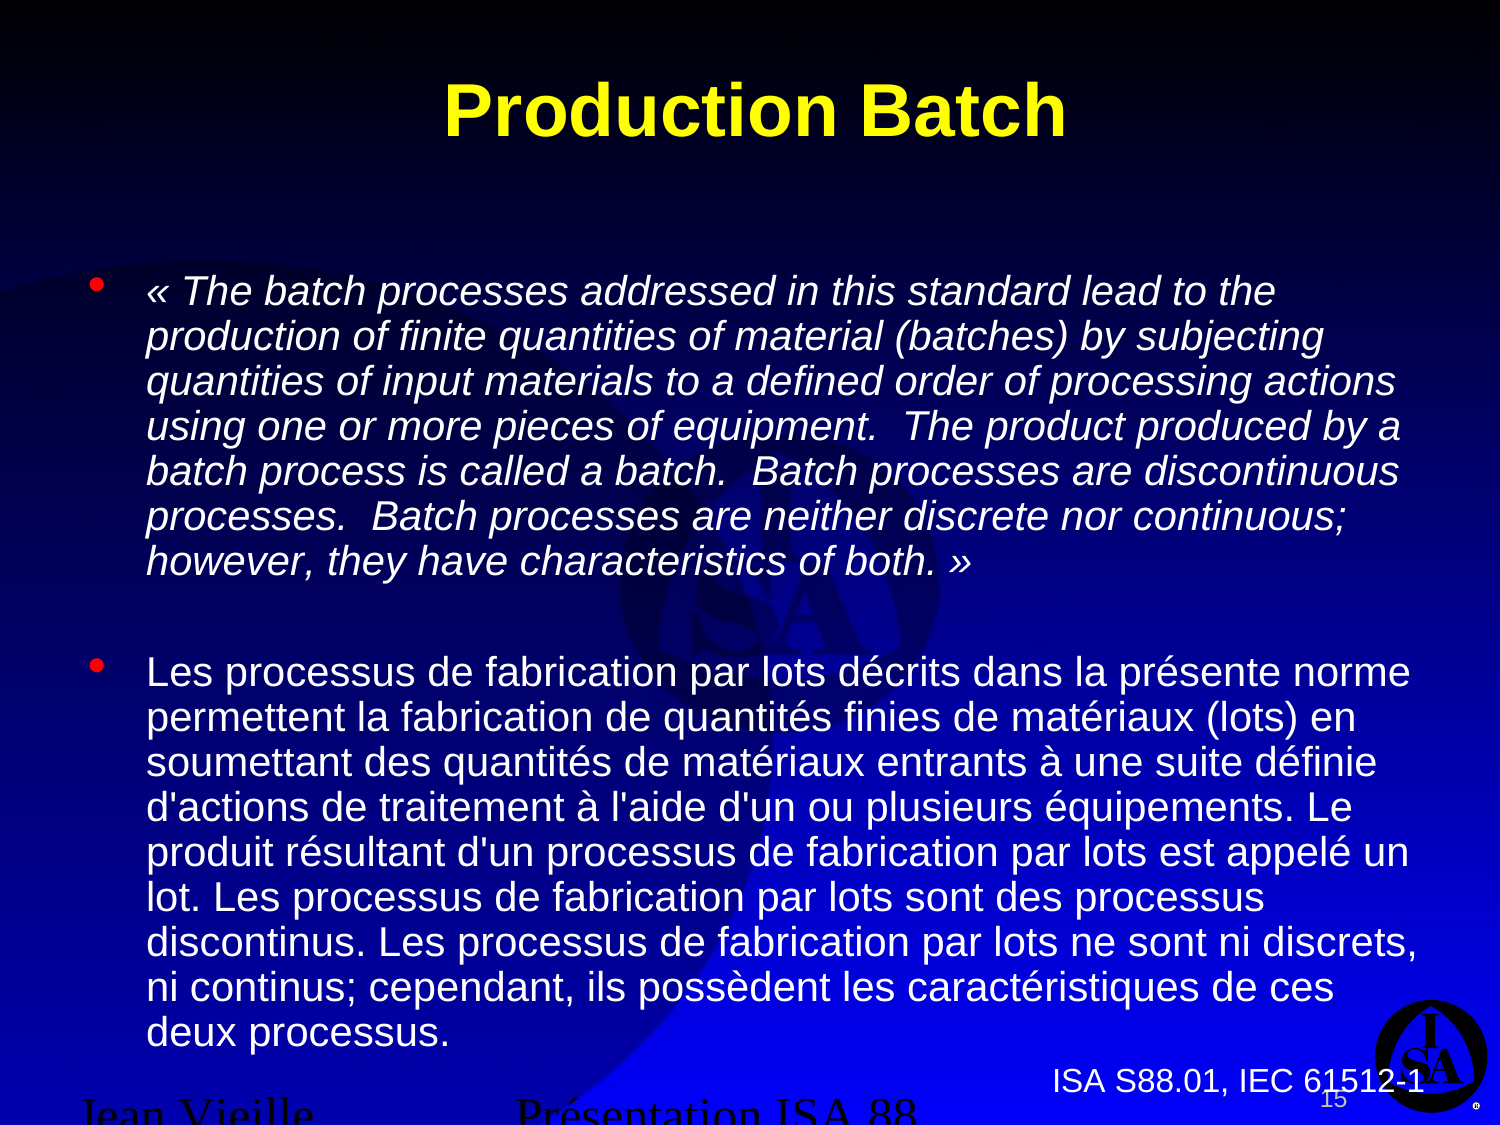

# Production Batch
« The batch processes addressed in this standard lead to the production of finite quantities of material (batches) by subjecting quantities of input materials to a defined order of processing actions using one or more pieces of equipment. The product produced by a batch process is called a batch. Batch processes are discontinuous processes. Batch processes are neither discrete nor continuous; however, they have characteristics of both. »
Les processus de fabrication par lots décrits dans la présente norme permettent la fabrication de quantités finies de matériaux (lots) en soumettant des quantités de matériaux entrants à une suite définie d'actions de traitement à l'aide d'un ou plusieurs équipements. Le produit résultant d'un processus de fabrication par lots est appelé un lot. Les processus de fabrication par lots sont des processus discontinus. Les processus de fabrication par lots ne sont ni discrets, ni continus; cependant, ils possèdent les caractéristiques de ces deux processus.
ISA S88.01, IEC 61512-1